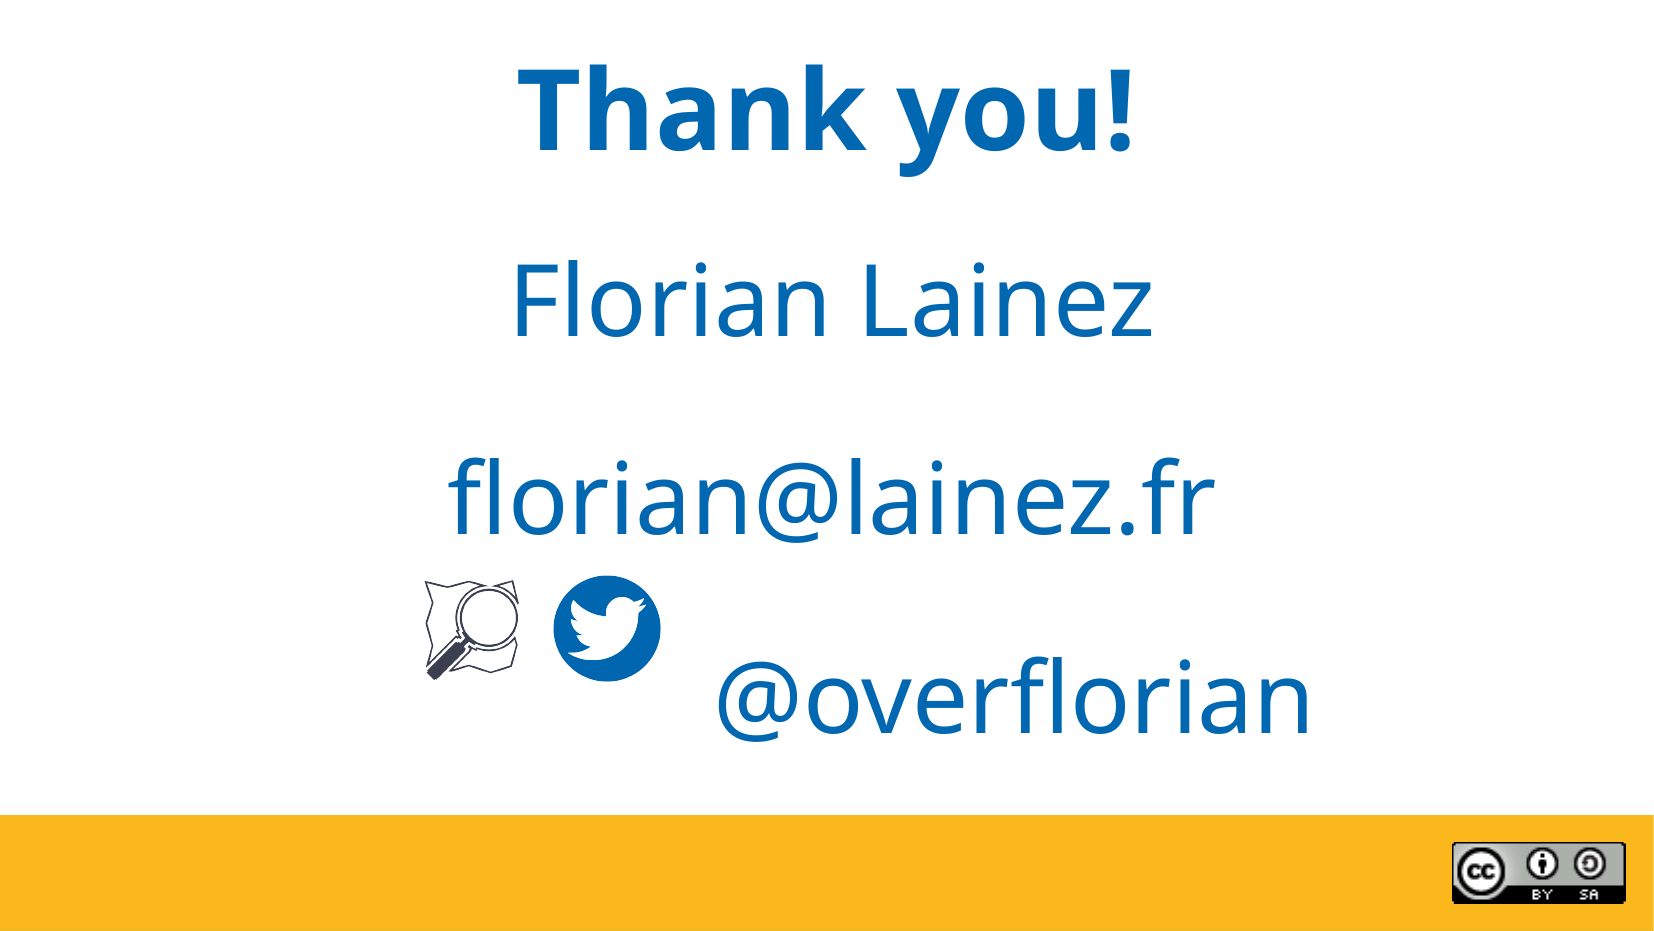

# Thank you!
Florian Lainez
florian@lainez.fr
 @overflorian